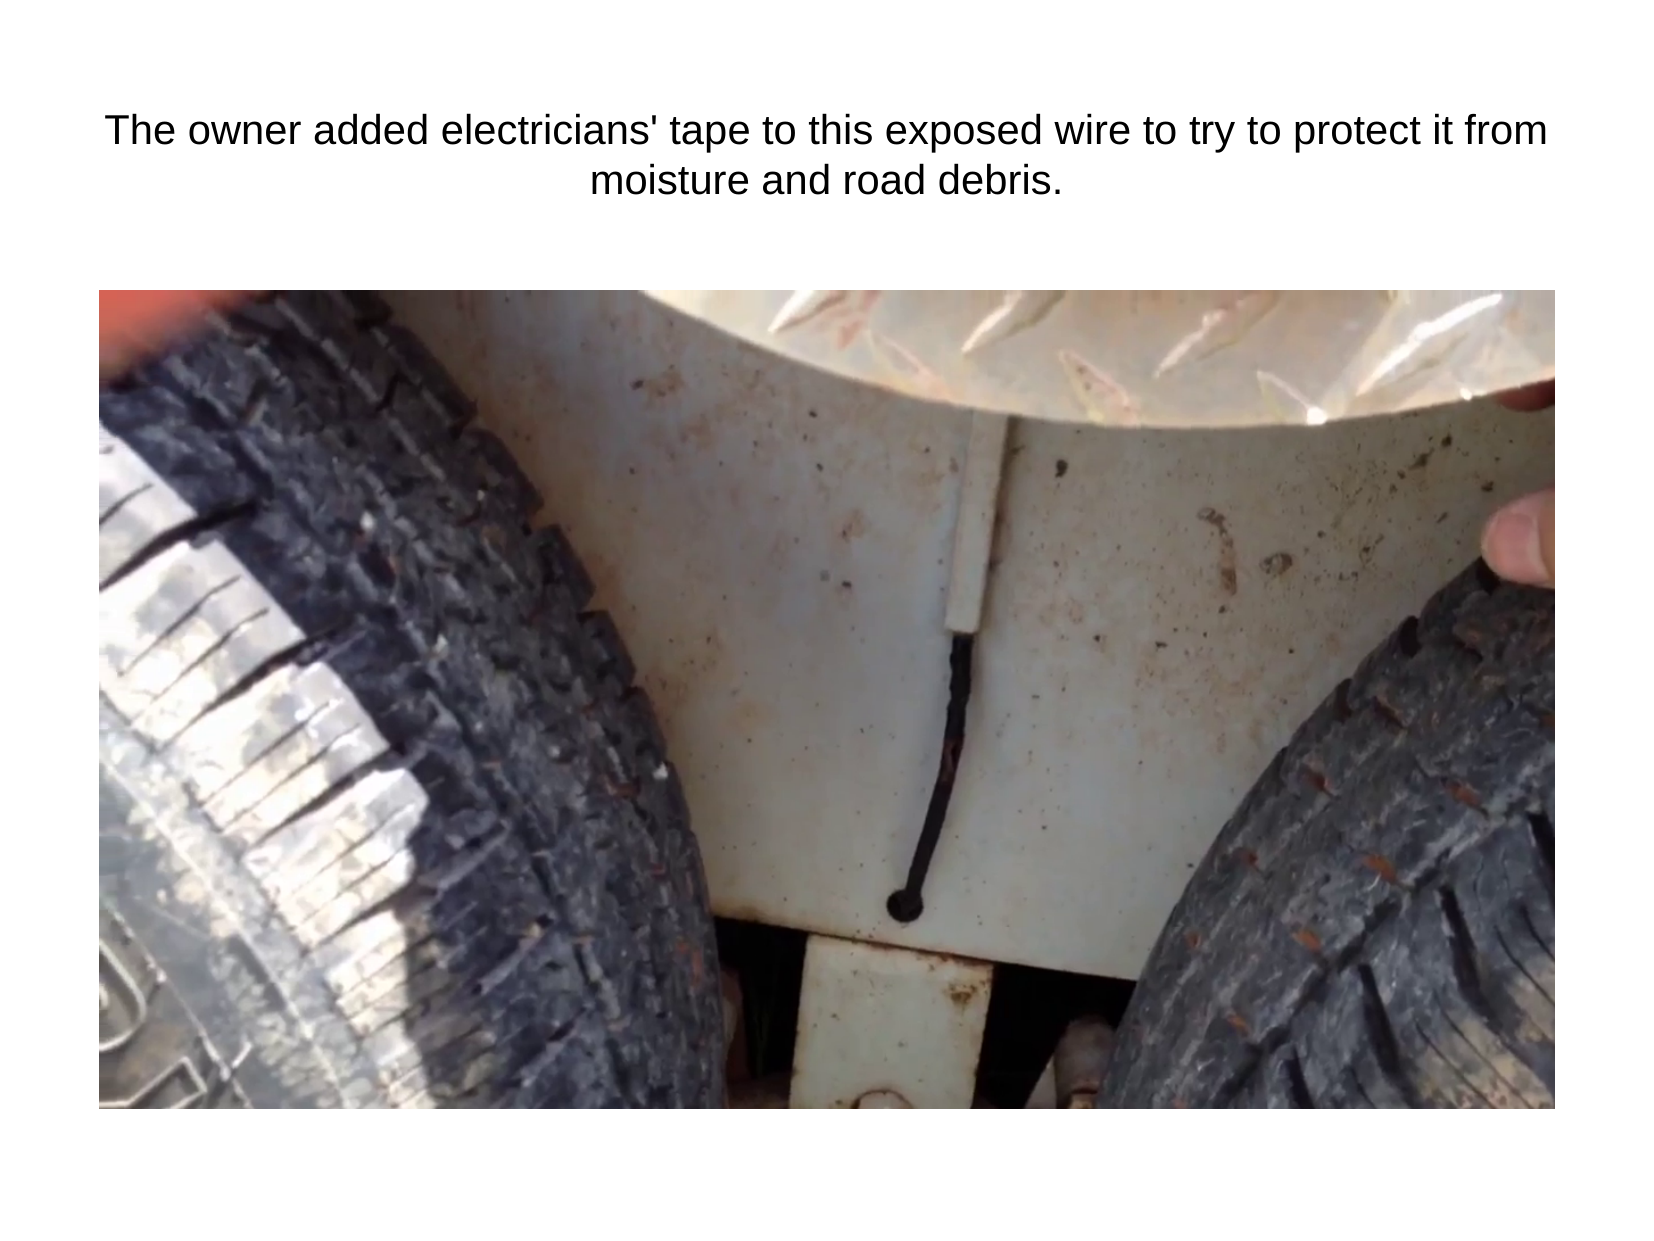

# The owner added electricians' tape to this exposed wire to try to protect it from moisture and road debris.